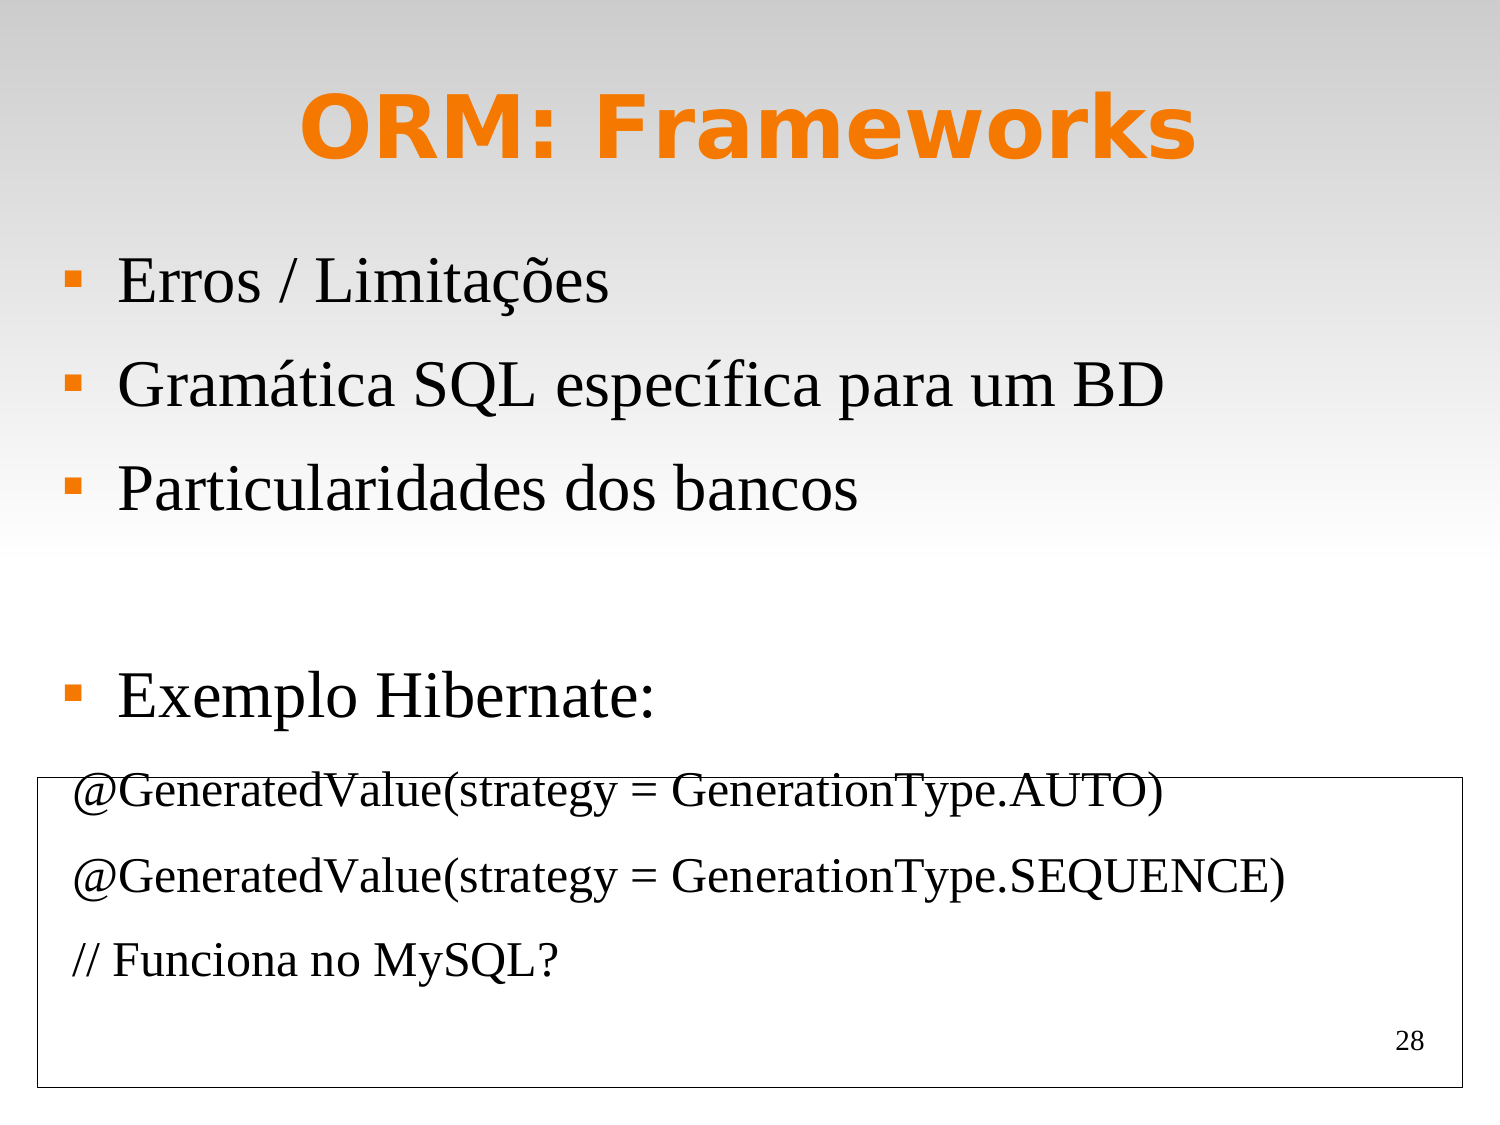

# ORM: Frameworks
Erros / Limitações
Gramática SQL específica para um BD
Particularidades dos bancos
Exemplo Hibernate:
 @GeneratedValue(strategy = GenerationType.AUTO)‏
 @GeneratedValue(strategy = GenerationType.SEQUENCE)‏
 // Funciona no MySQL?
28